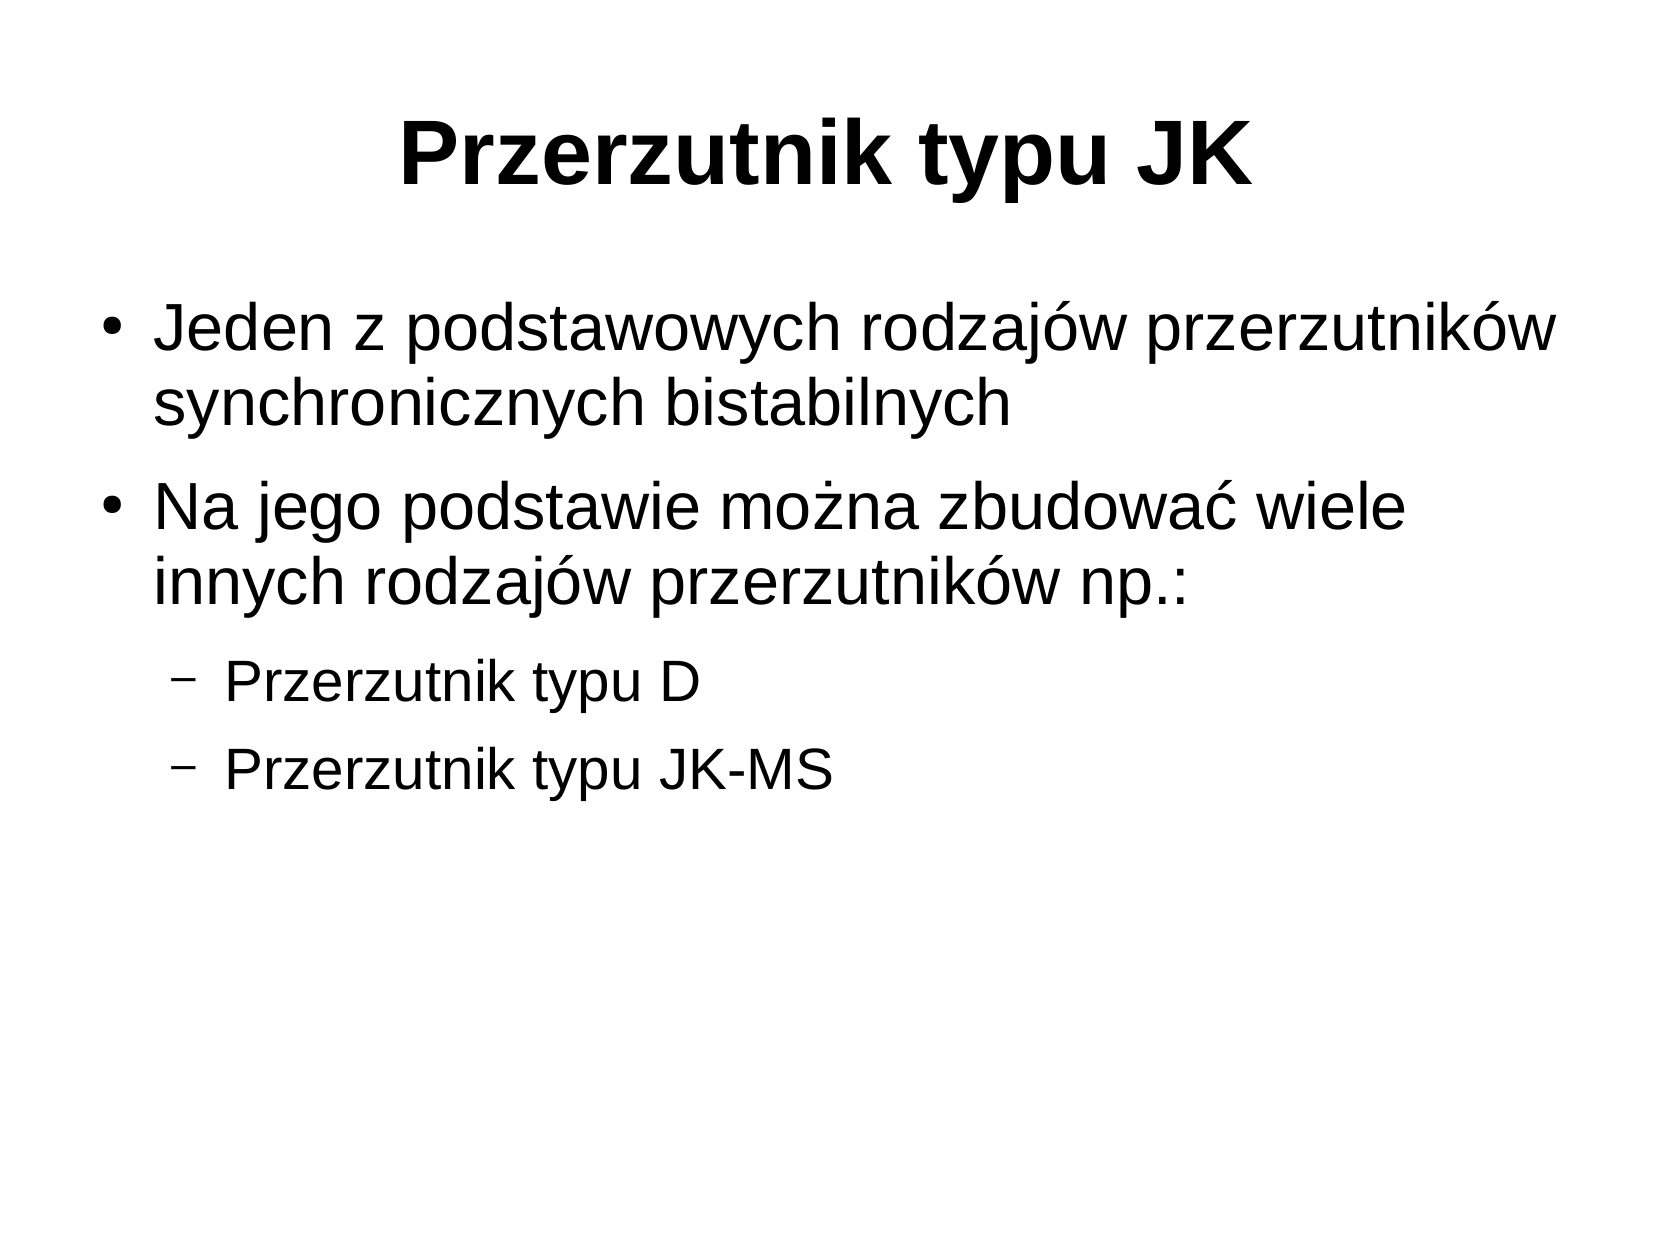

# Przerzutnik typu JK
Jeden z podstawowych rodzajów przerzutników synchronicznych bistabilnych
Na jego podstawie można zbudować wiele innych rodzajów przerzutników np.:
Przerzutnik typu D
Przerzutnik typu JK-MS